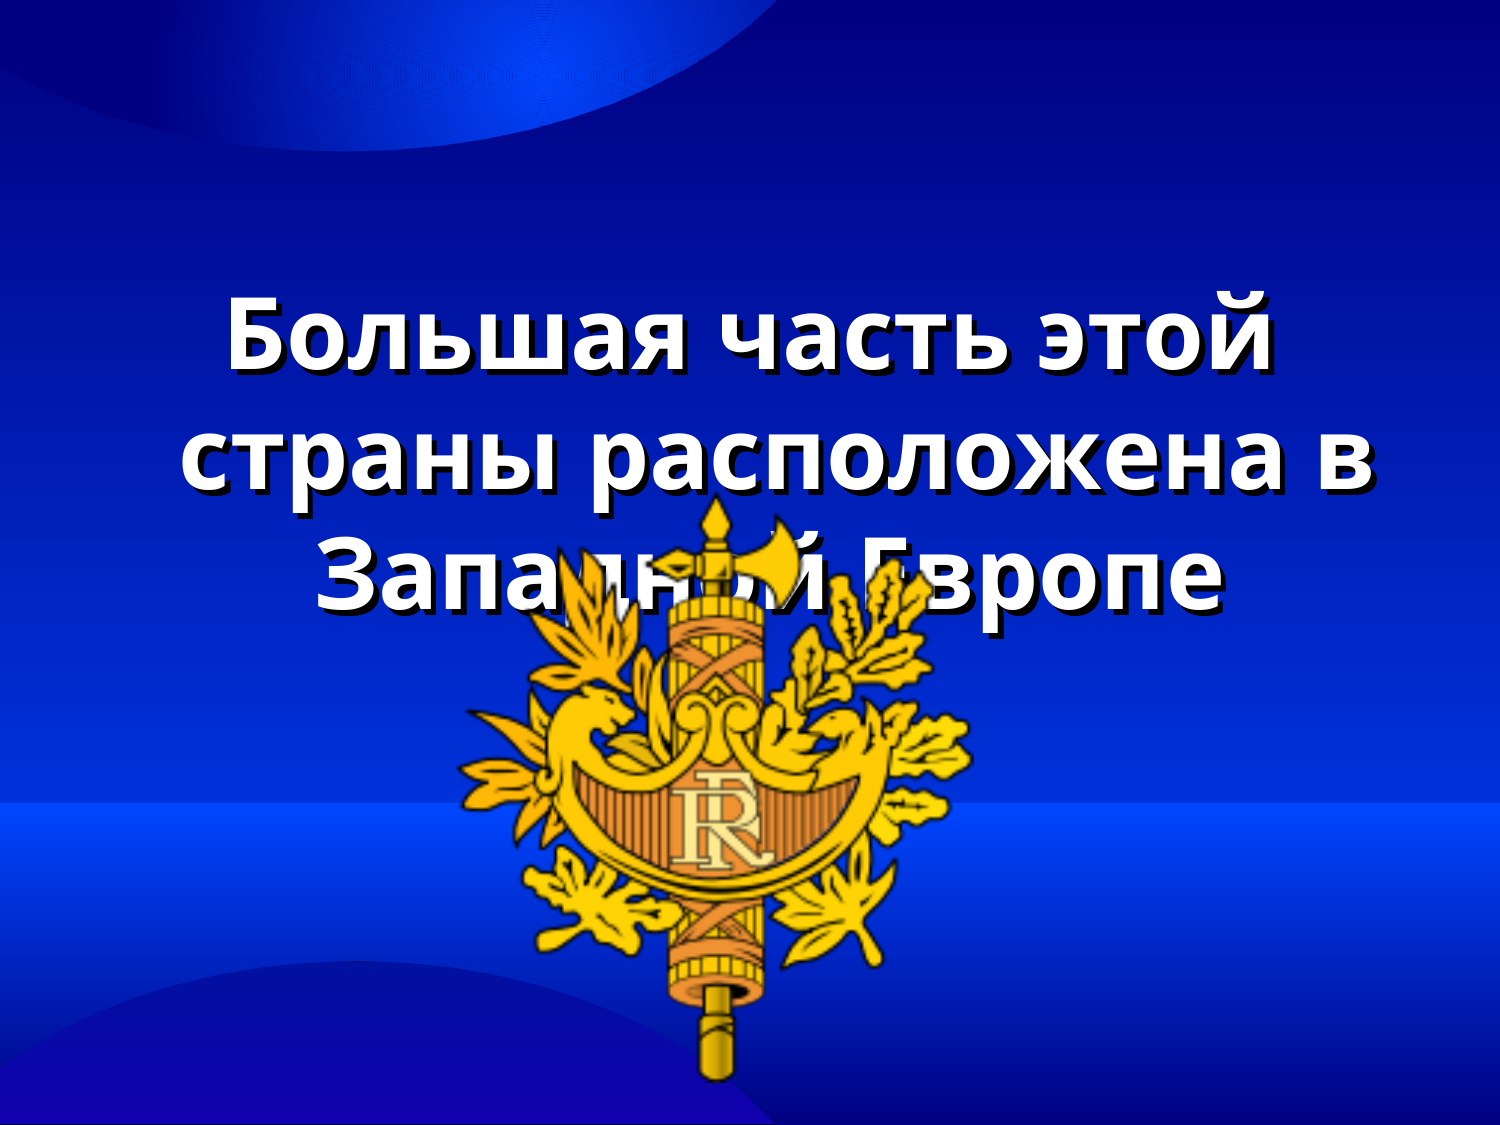

# Большая часть этой страны расположена в Западной Европе